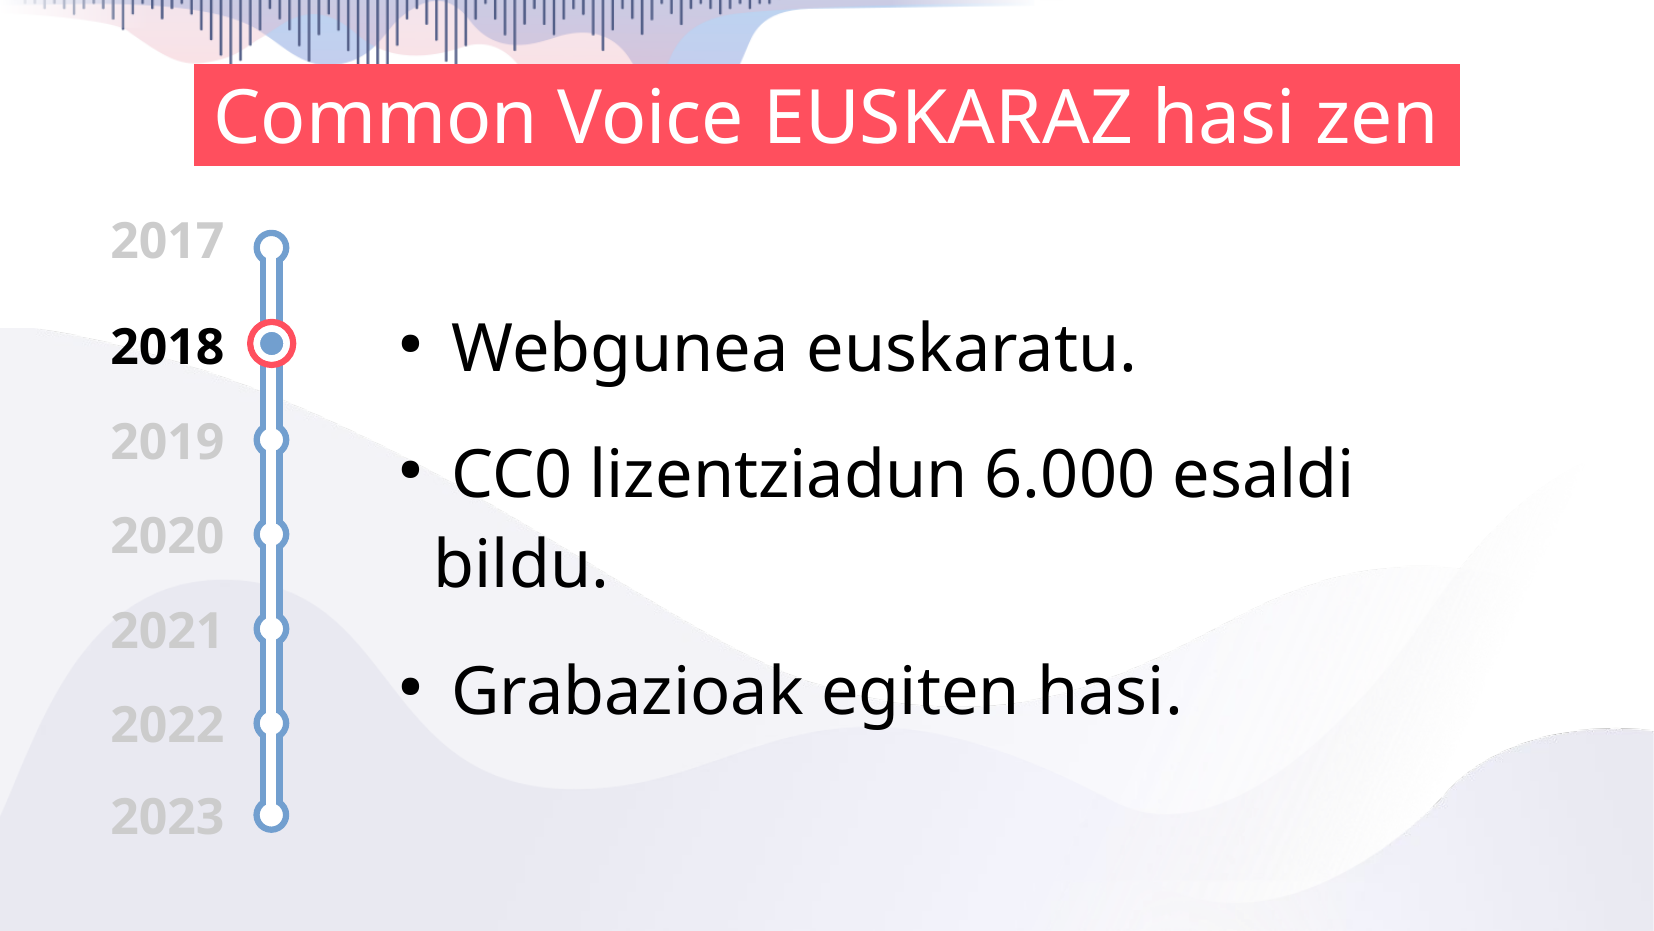

# Common Voice EUSKARAZ hasi zen
2017
 Webgunea euskaratu.
 CC0 lizentziadun 6.000 esaldi bildu.
 Grabazioak egiten hasi.
2018
2019
2020
2021
2022
2023